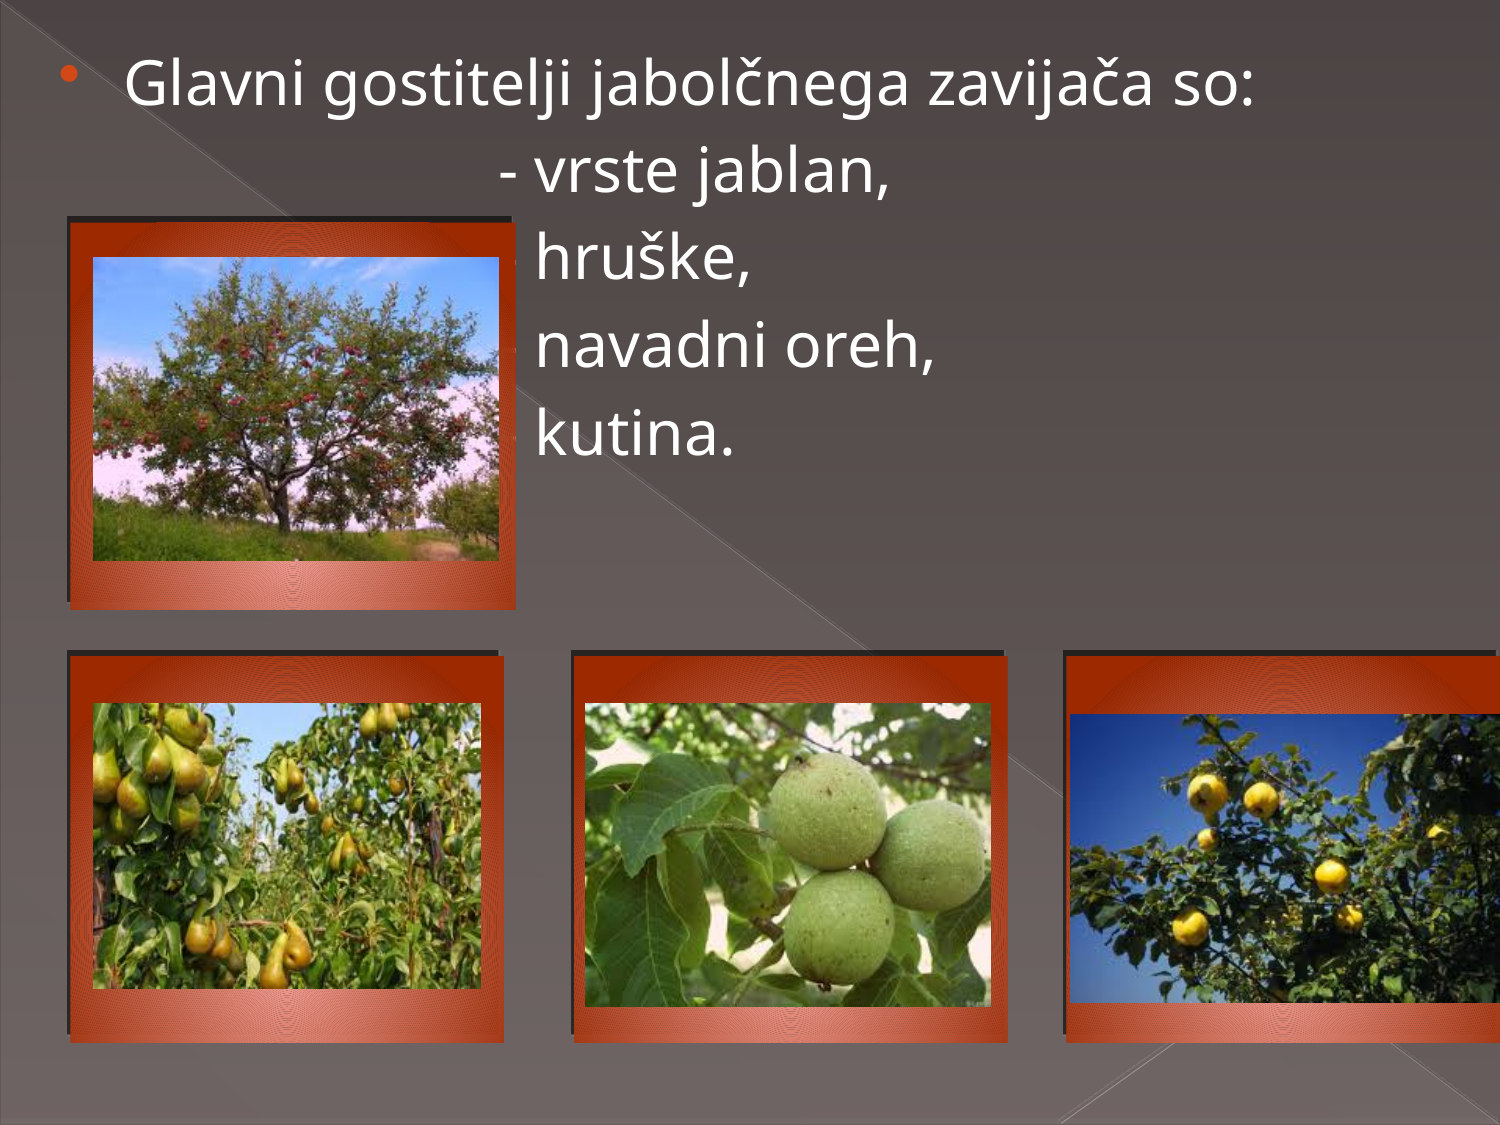

# Glavni gostitelji jabolčnega zavijača so:
 						- vrste jablan,
						- hruške,
						- navadni oreh,
 						- kutina.